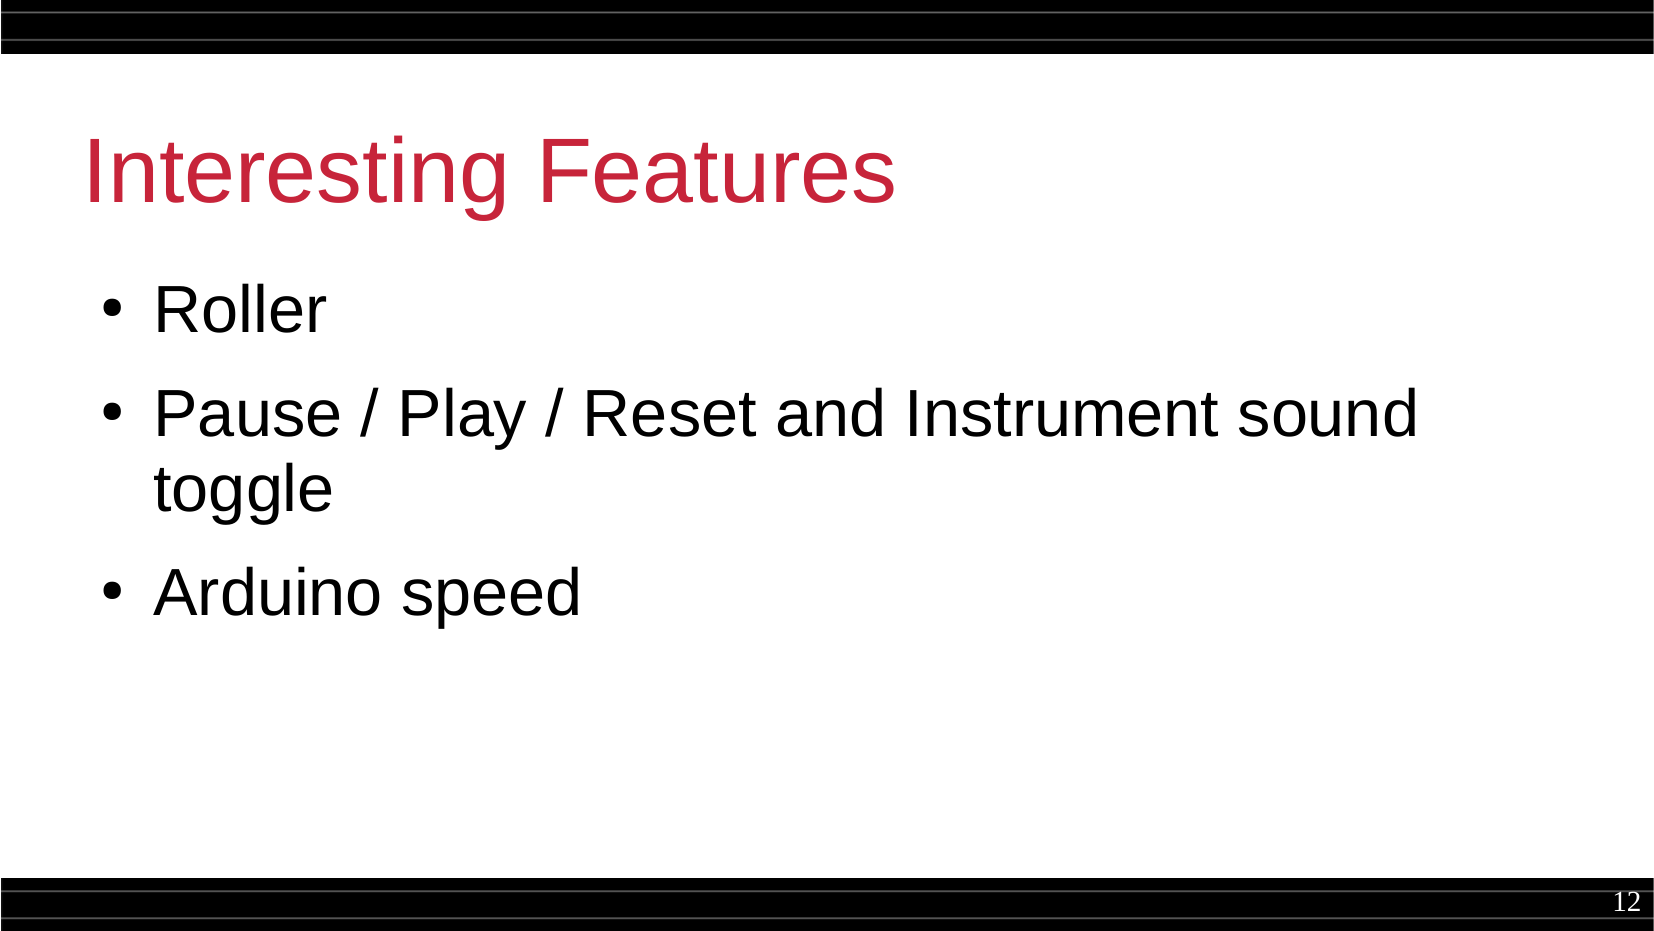

# Interesting Features
Roller
Pause / Play / Reset and Instrument sound toggle
Arduino speed